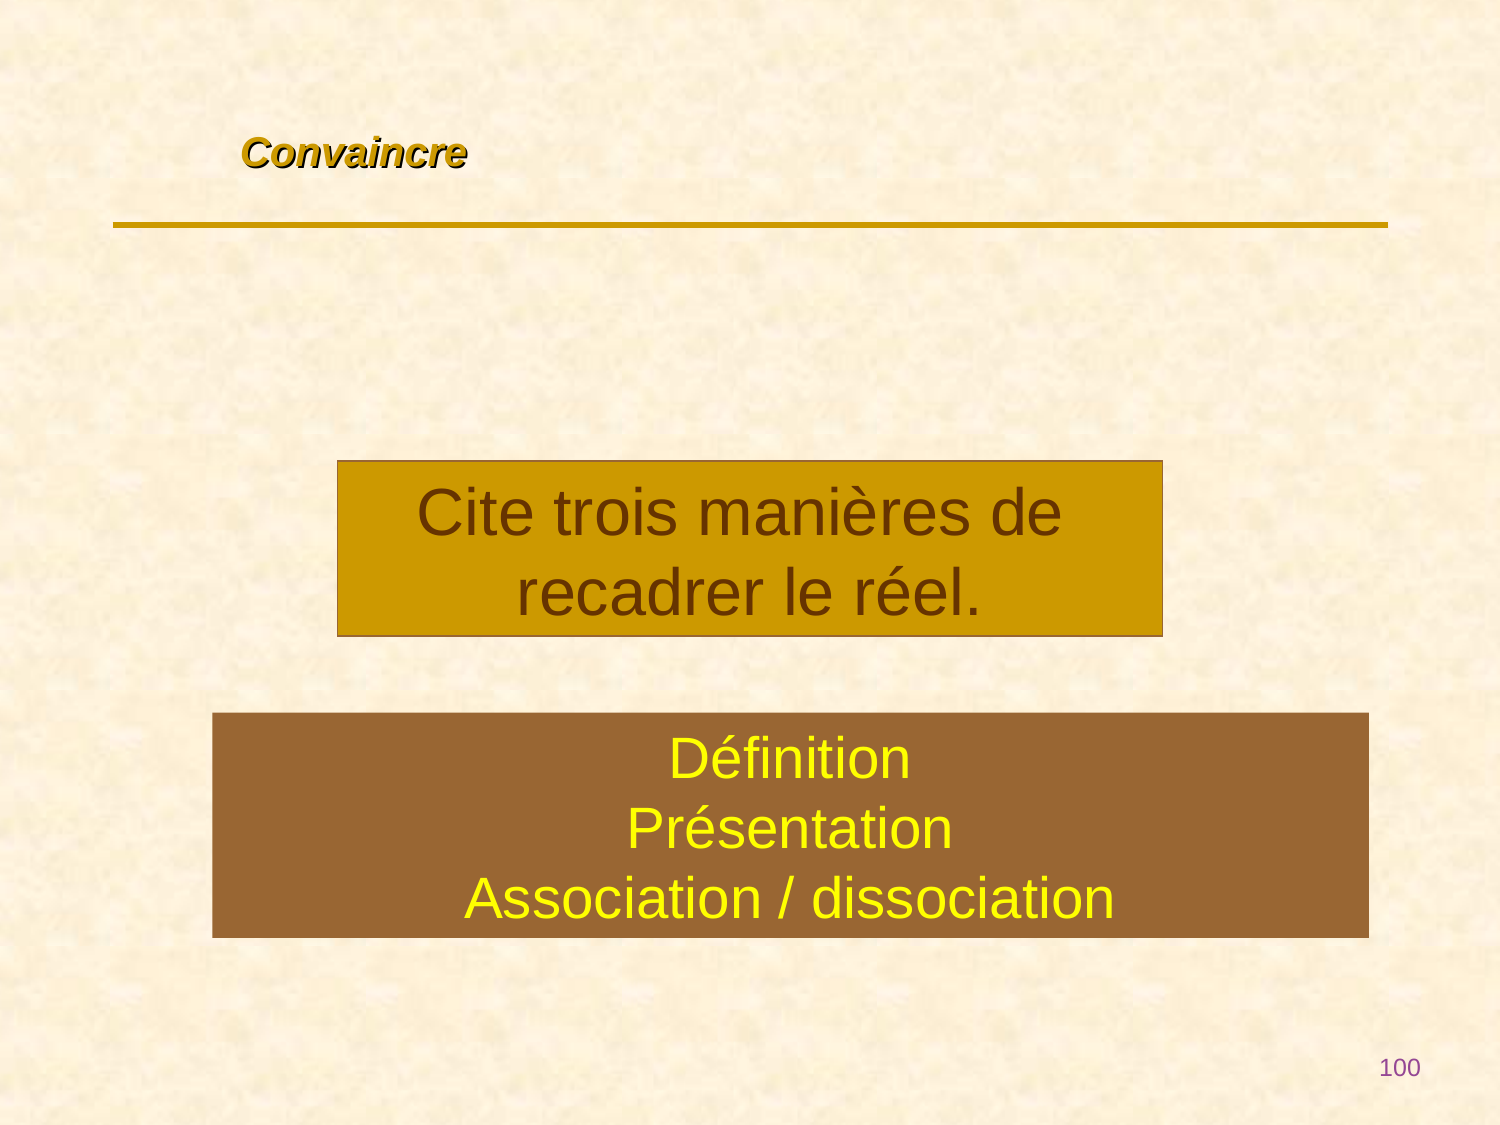

Convaincre
Cite trois manières de
recadrer le réel.
Définition
Présentation
Association / dissociation
100